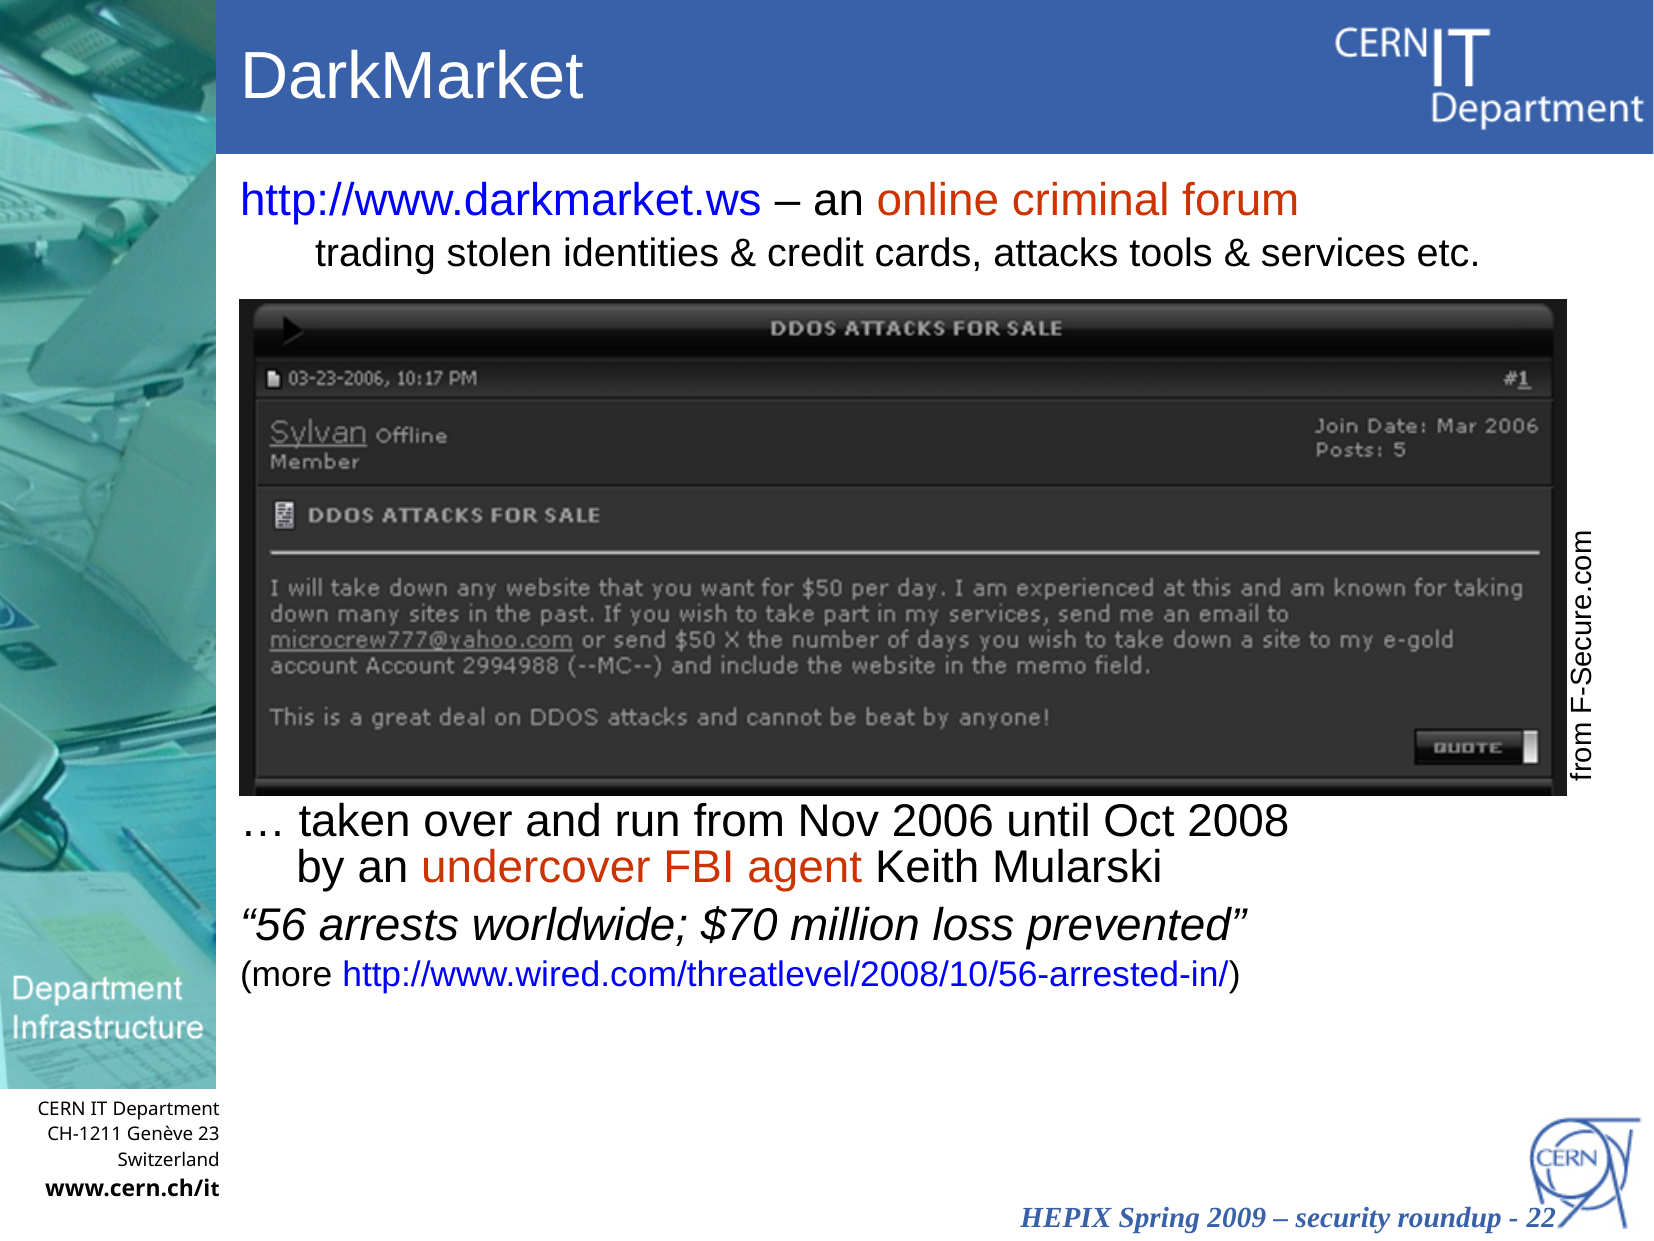

# DarkMarket
http://www.darkmarket.ws – an online criminal forum
trading stolen identities & credit cards, attacks tools & services etc.
… taken over and run from Nov 2006 until Oct 2008
by an undercover FBI agent Keith Mularski
“56 arrests worldwide; $70 million loss prevented”
(more http://www.wired.com/threatlevel/2008/10/56-arrested-in/)
from F-Secure.com